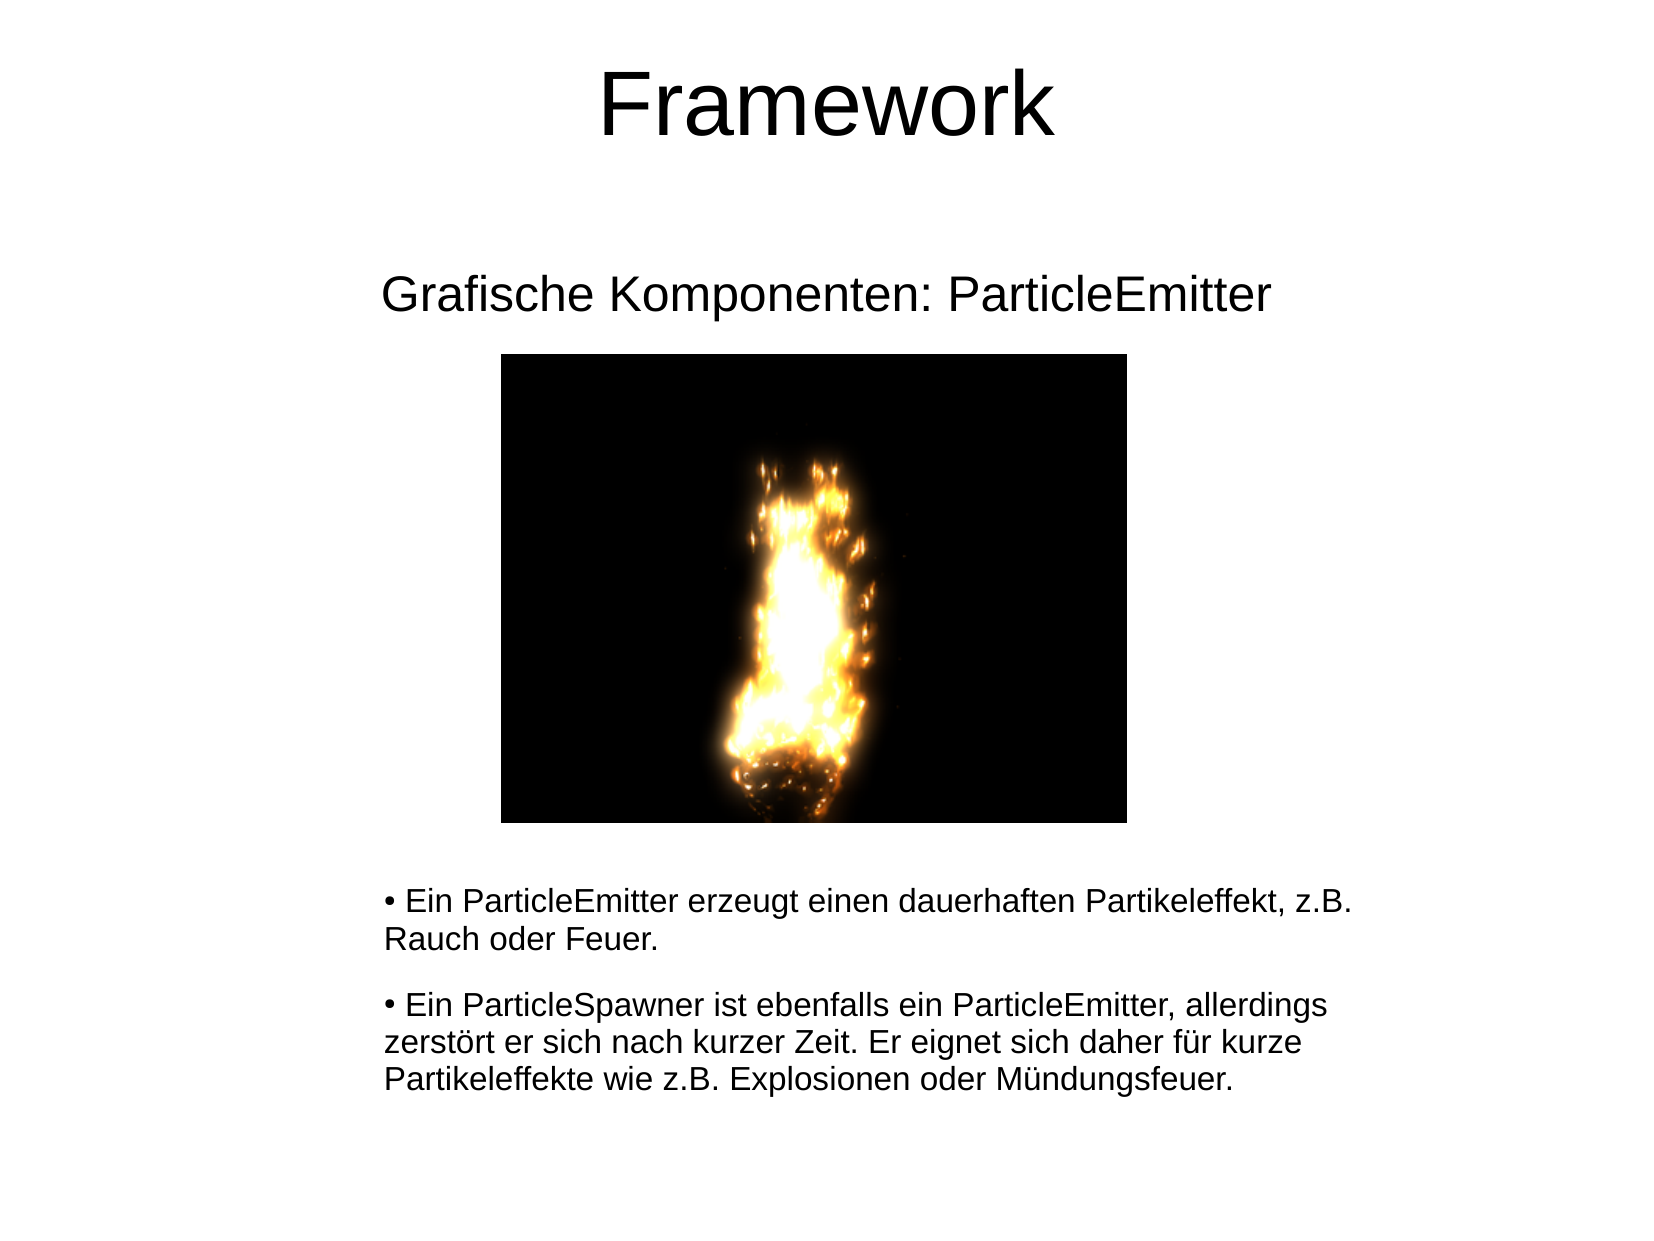

# Framework
Grafische Komponenten: ParticleEmitter
 Ein ParticleEmitter erzeugt einen dauerhaften Partikeleffekt, z.B. Rauch oder Feuer.
 Ein ParticleSpawner ist ebenfalls ein ParticleEmitter, allerdings zerstört er sich nach kurzer Zeit. Er eignet sich daher für kurze Partikeleffekte wie z.B. Explosionen oder Mündungsfeuer.